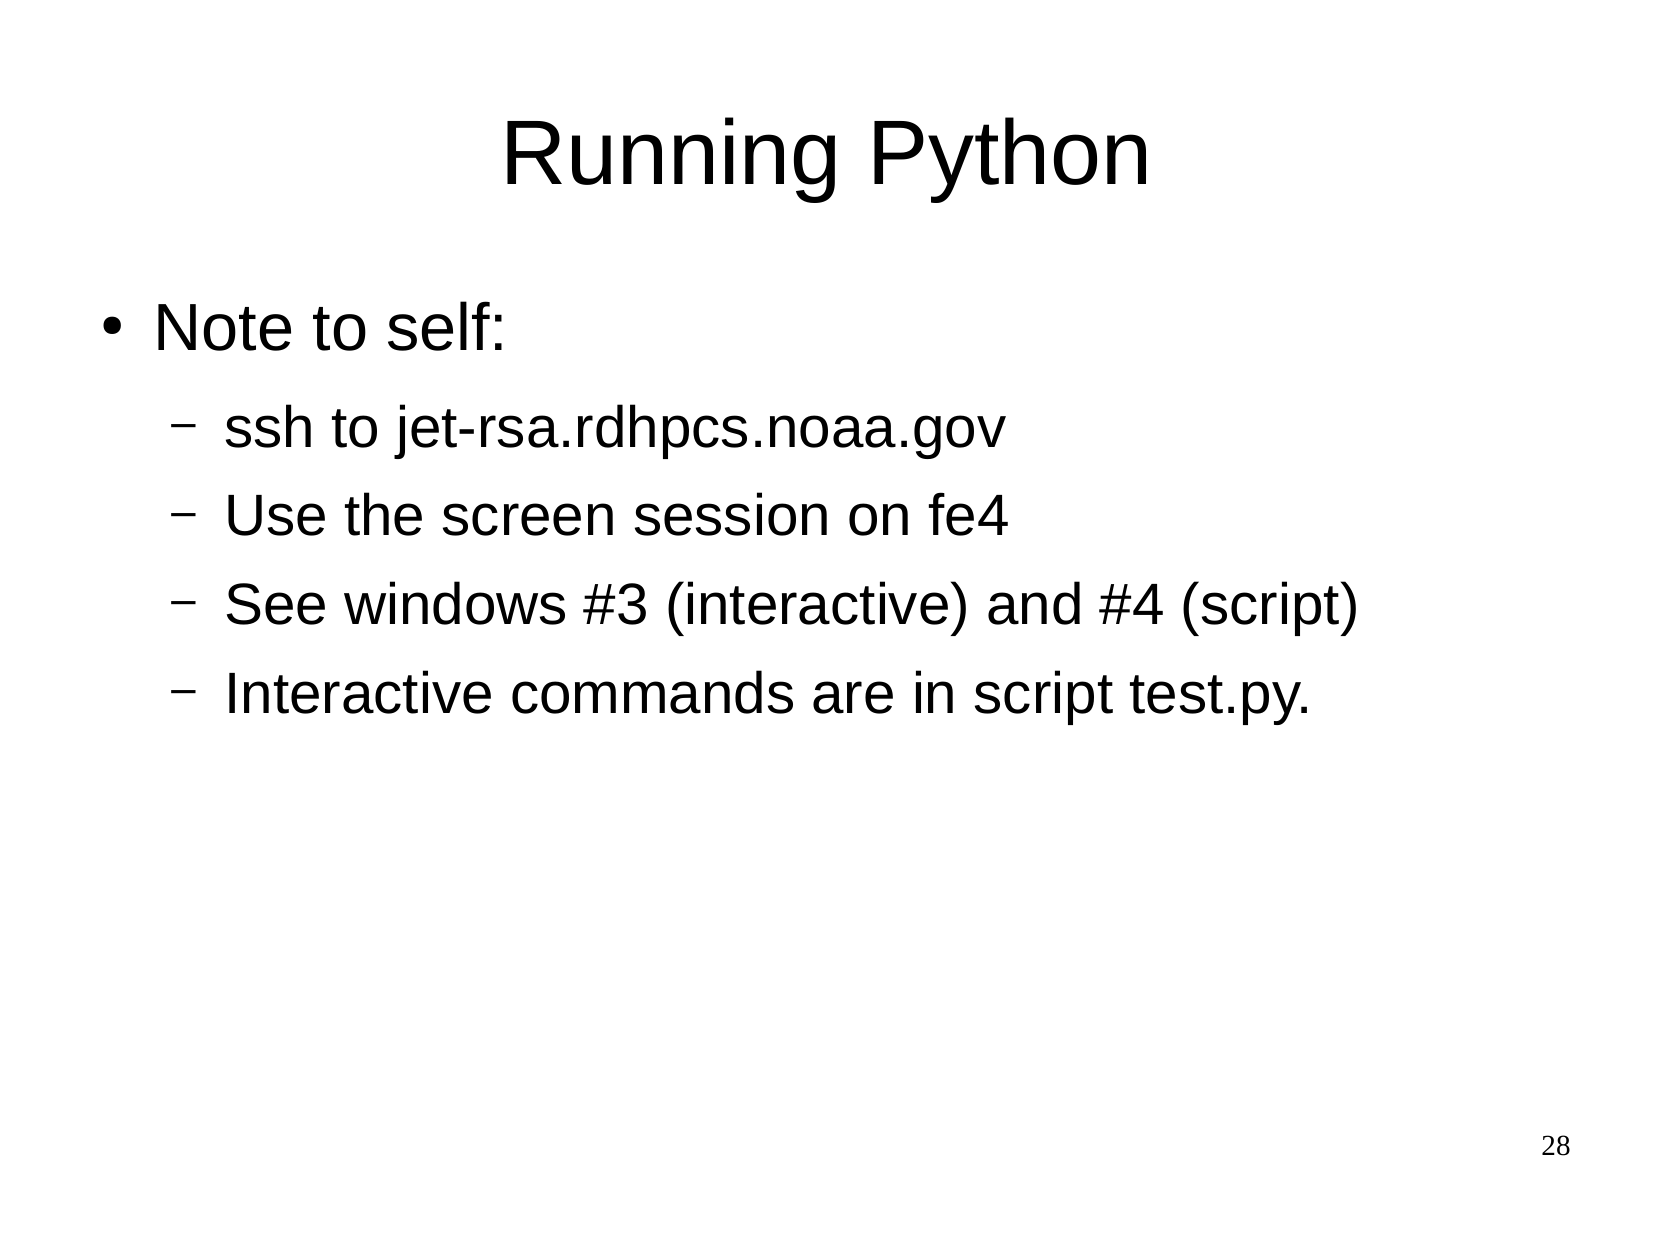

# Running Python
Note to self:
ssh to jet-rsa.rdhpcs.noaa.gov
Use the screen session on fe4
See windows #3 (interactive) and #4 (script)
Interactive commands are in script test.py.
28